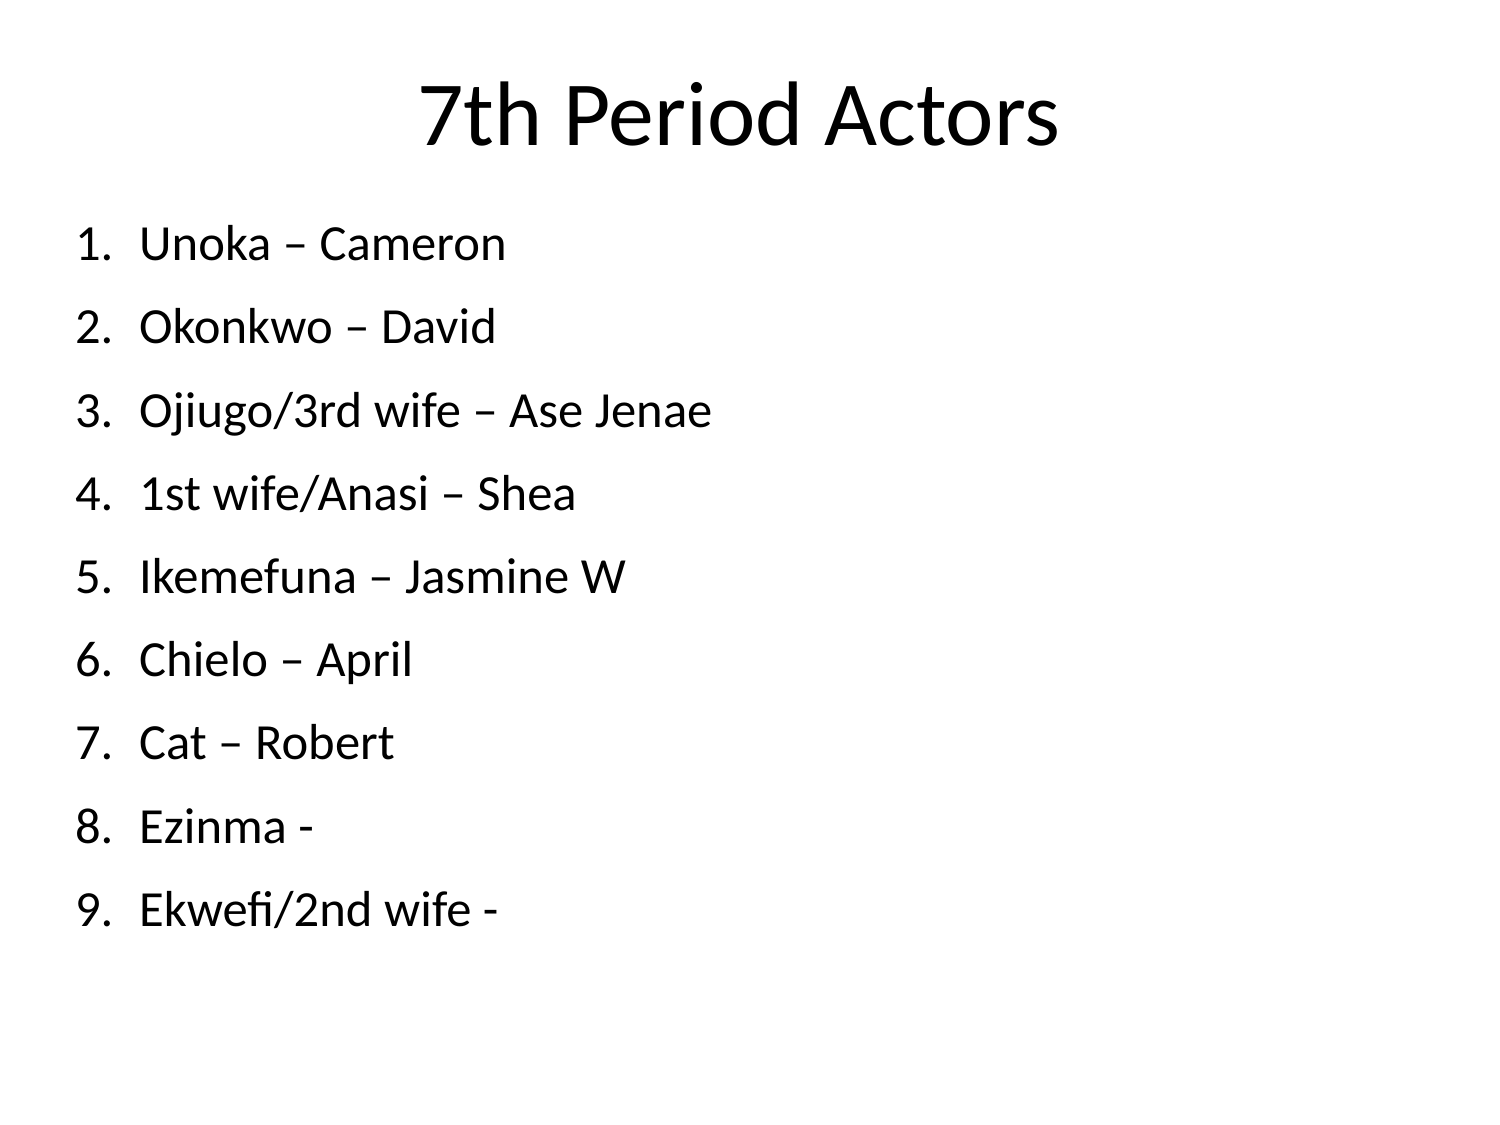

# 7th Period Actors
Unoka – Cameron
Okonkwo – David
Ojiugo/3rd wife – Ase Jenae
1st wife/Anasi – Shea
Ikemefuna – Jasmine W
Chielo – April
Cat – Robert
Ezinma -
Ekwefi/2nd wife -